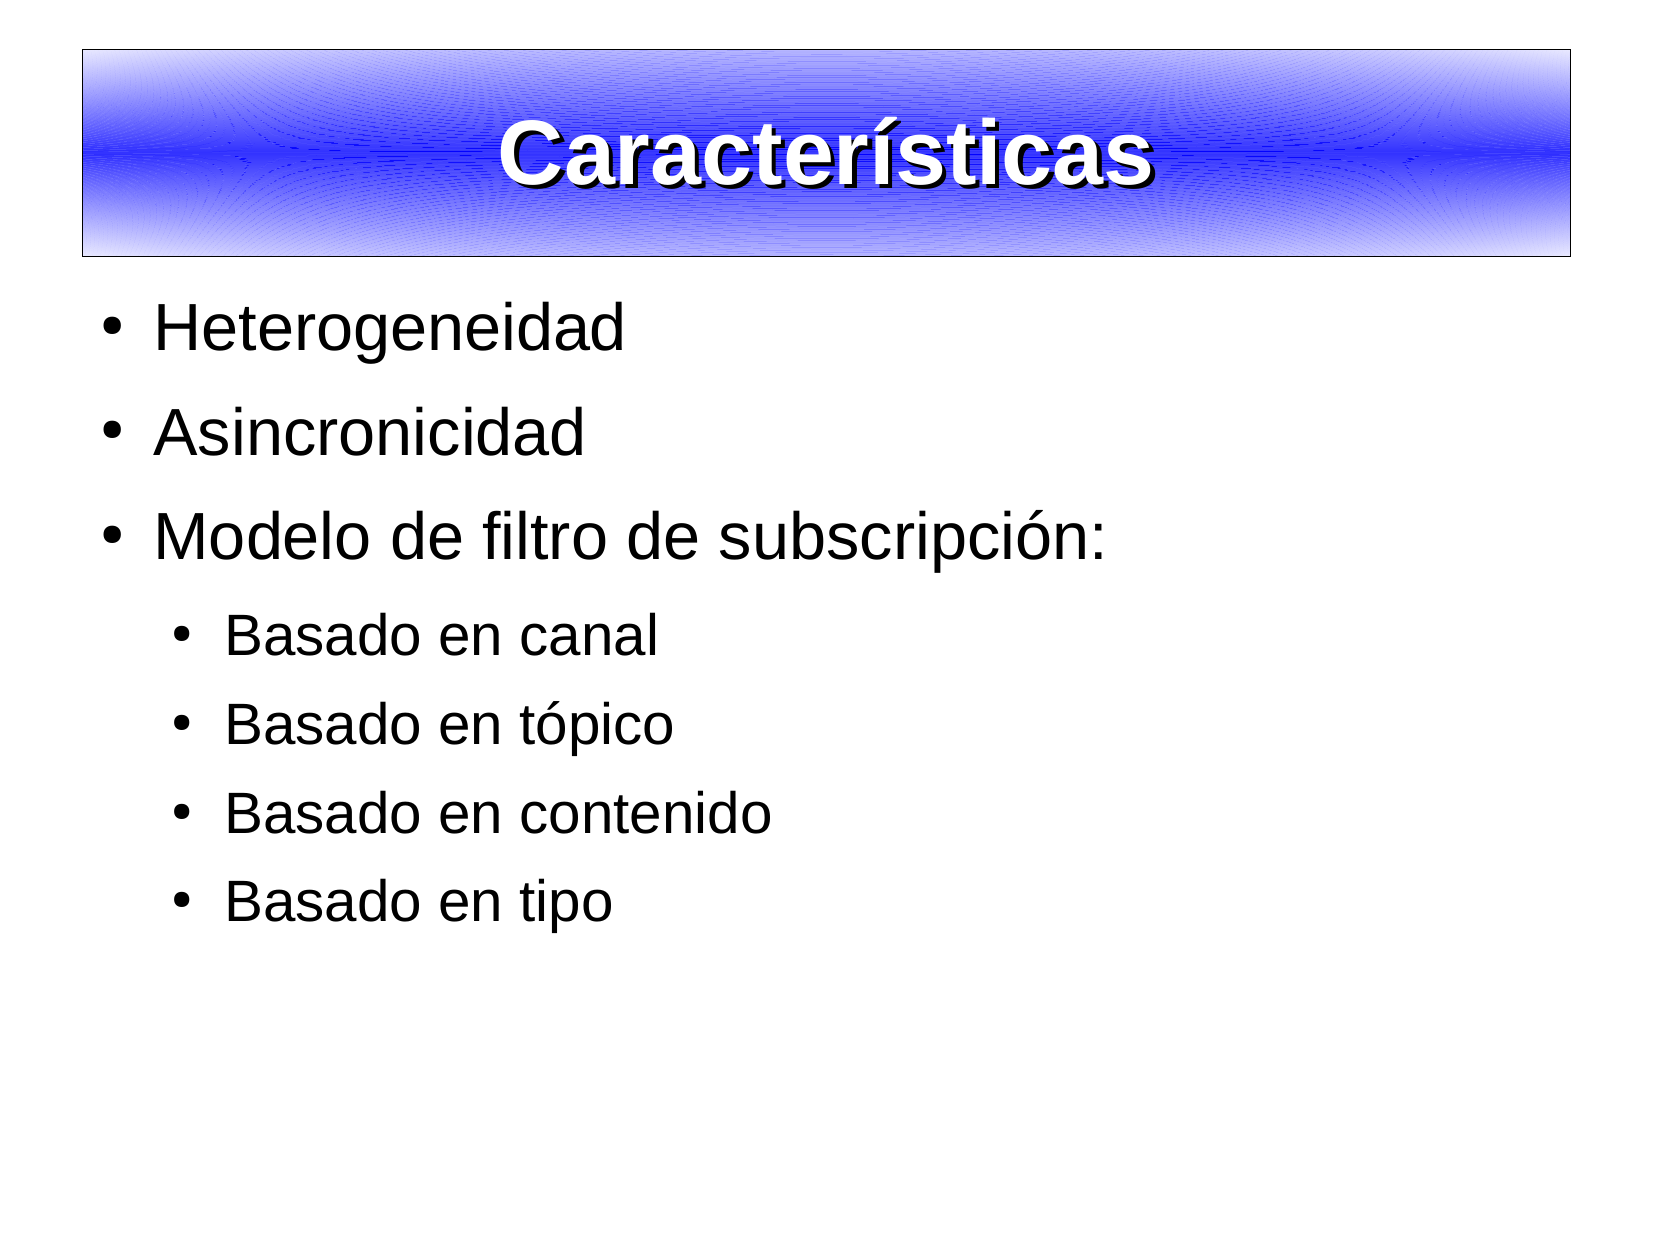

# Características
Heterogeneidad
Asincronicidad
Modelo de filtro de subscripción:
Basado en canal
Basado en tópico
Basado en contenido
Basado en tipo